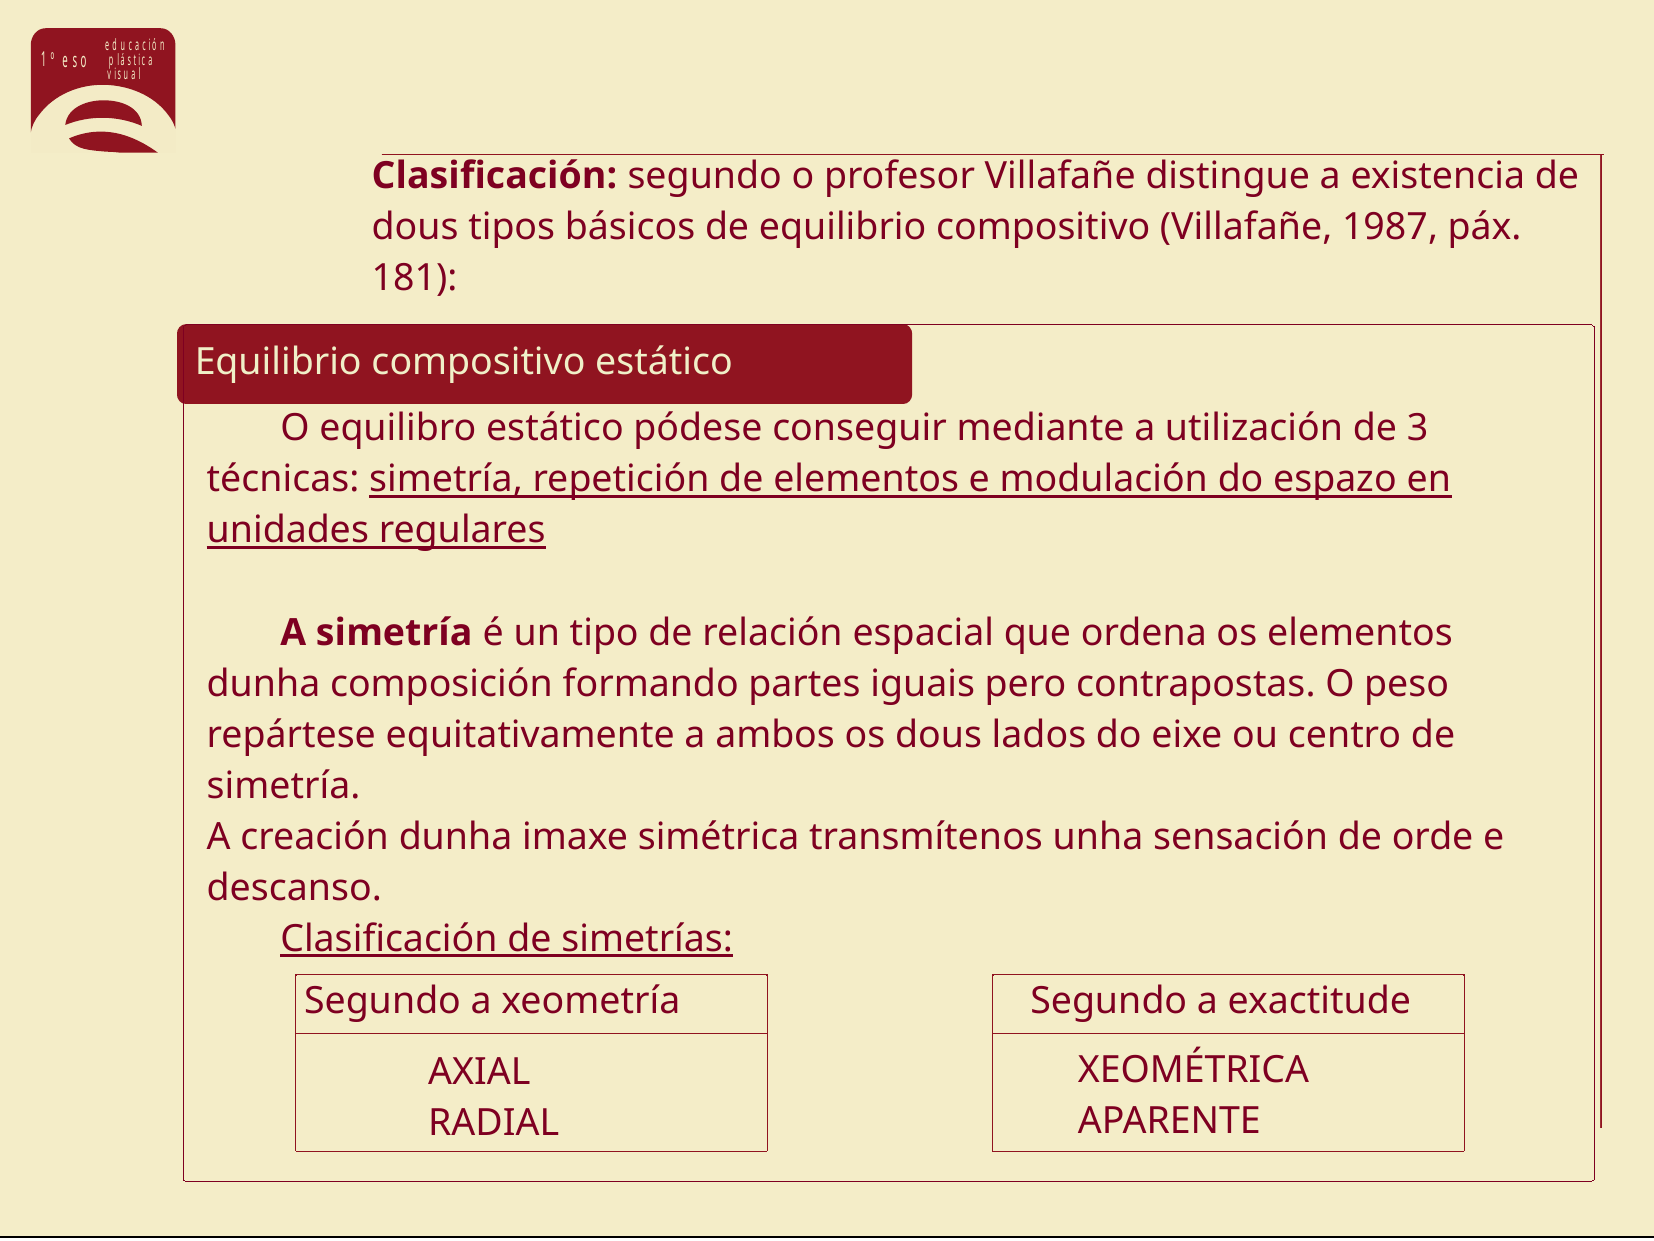

Clasificación: segundo o profesor Villafañe distingue a existencia de dous tipos básicos de equilibrio compositivo (Villafañe, 1987, páx. 181):
#
Equilibrio compositivo estático
	O equilibro estático pódese conseguir mediante a utilización de 3 técnicas: simetría, repetición de elementos e modulación do espazo en unidades regulares
	A simetría é un tipo de relación espacial que ordena os elementos dunha composición formando partes iguais pero contrapostas. O peso repártese equitativamente a ambos os dous lados do eixe ou centro de simetría.
A creación dunha imaxe simétrica transmítenos unha sensación de orde e descanso.
	Clasificación de simetrías:
Segundo a xeometría
Segundo a exactitude
XEOMÉTRICA
APARENTE
AXIAL
RADIAL